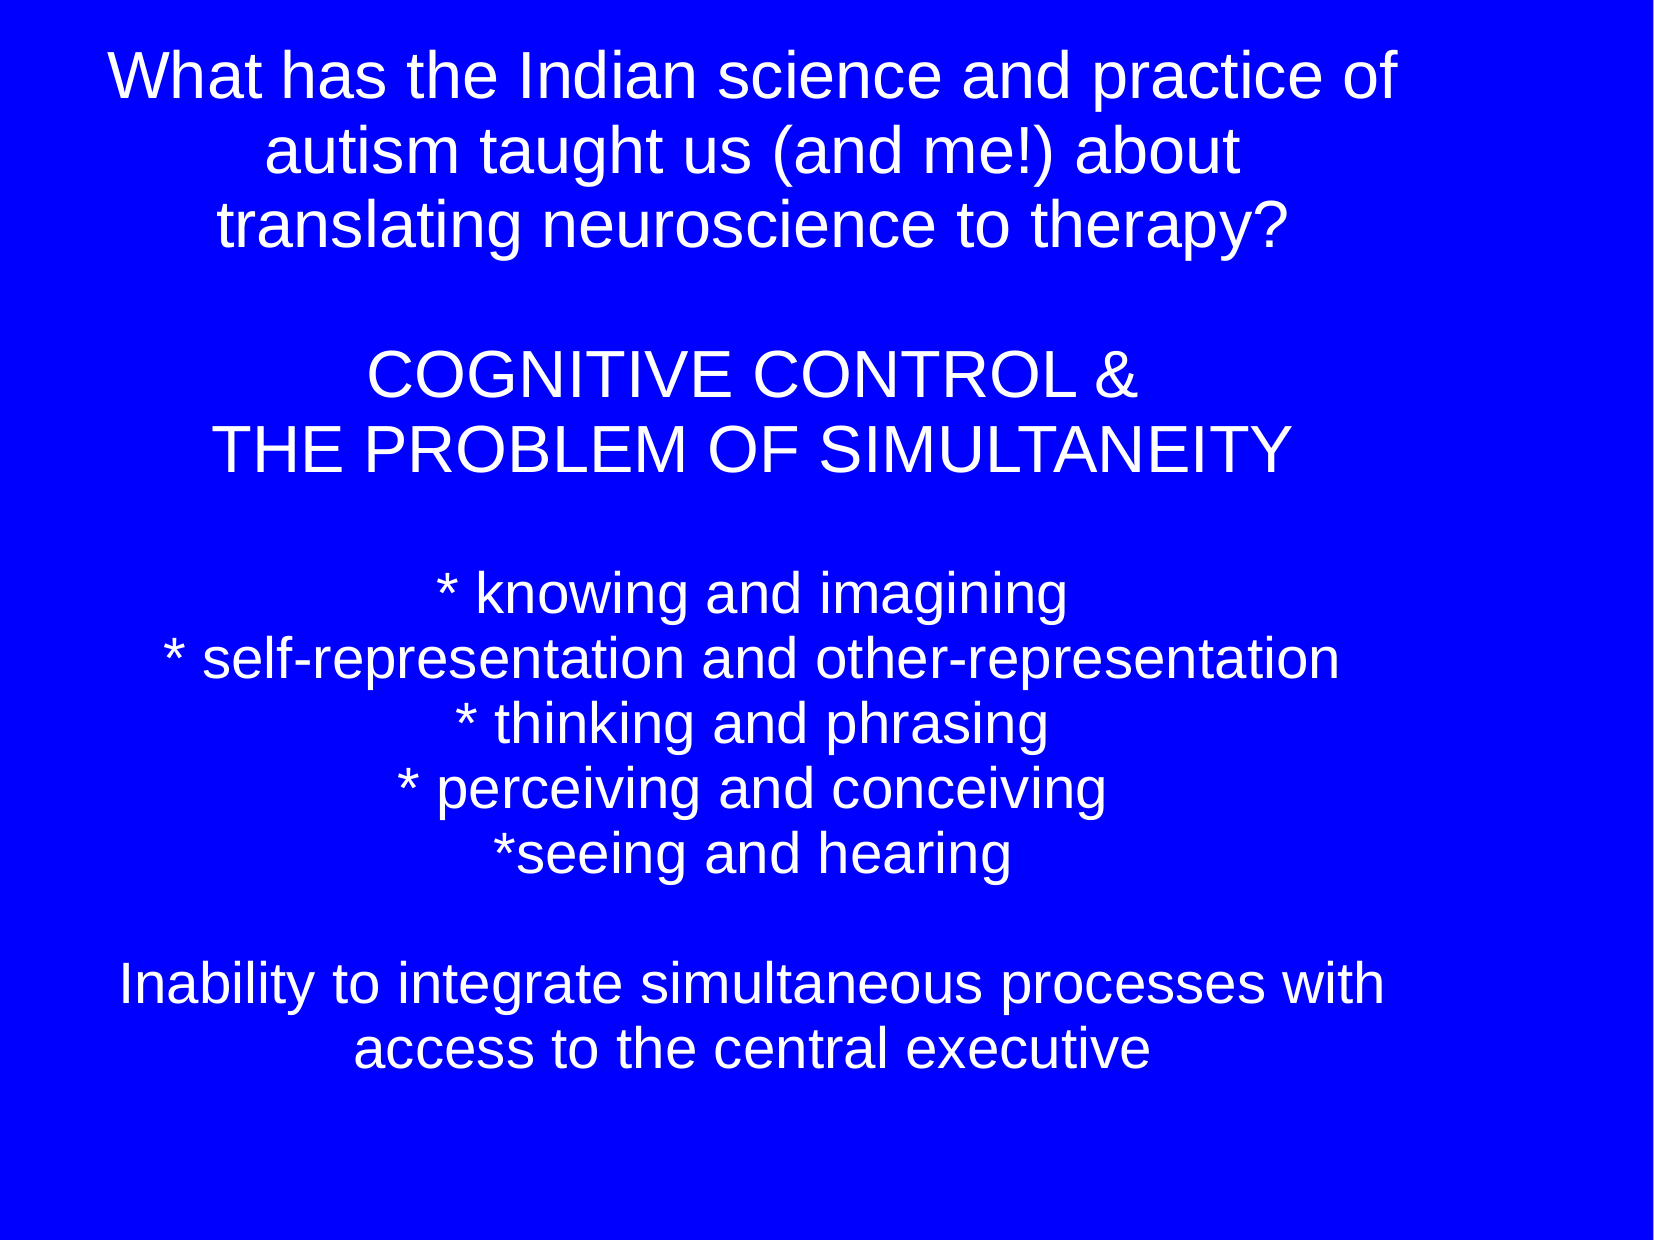

# What has the Indian science and practice of autism taught us (and me!) about translating neuroscience to therapy? COGNITIVE CONTROL & THE PROBLEM OF SIMULTANEITY * knowing and imagining * self-representation and other-representation * thinking and phrasing * perceiving and conceiving *seeing and hearing Inability to integrate simultaneous processes with access to the central executive